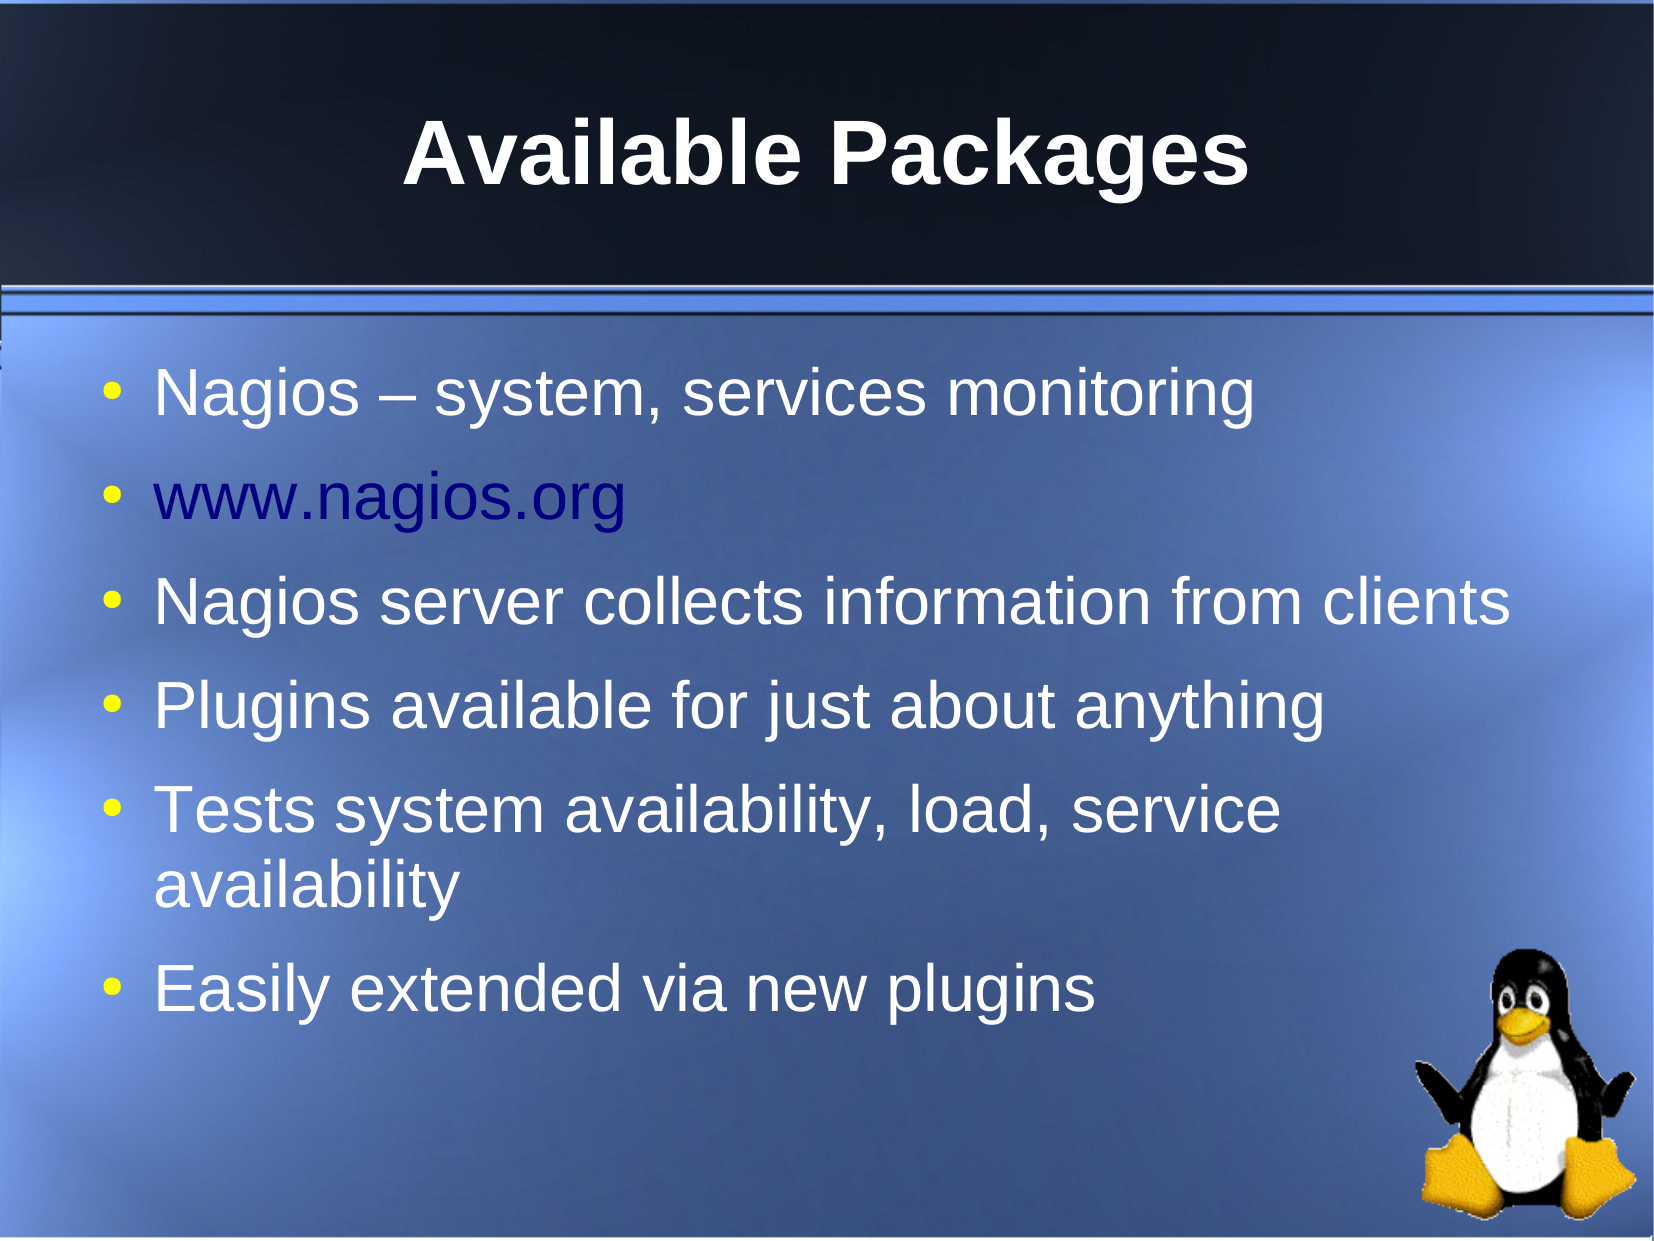

# Available Packages
Nagios – system, services monitoring
www.nagios.org
Nagios server collects information from clients
Plugins available for just about anything
Tests system availability, load, service availability
Easily extended via new plugins